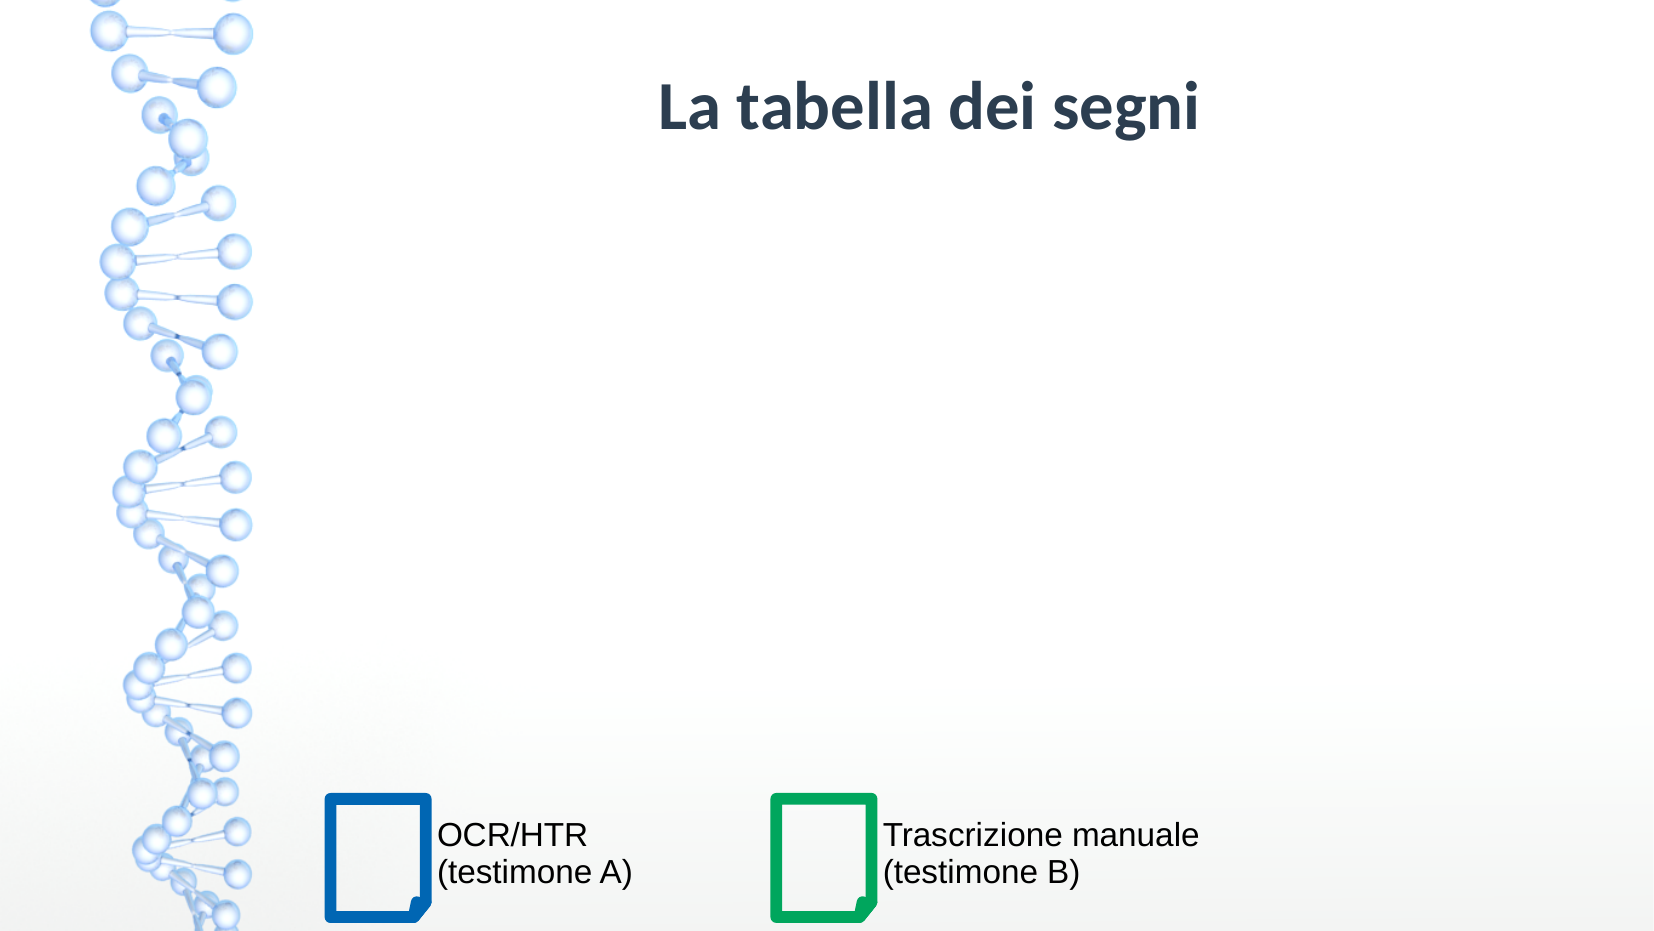

# La tabella dei segni
OCR/HTR
(testimone A)
Trascrizione manuale
(testimone B)